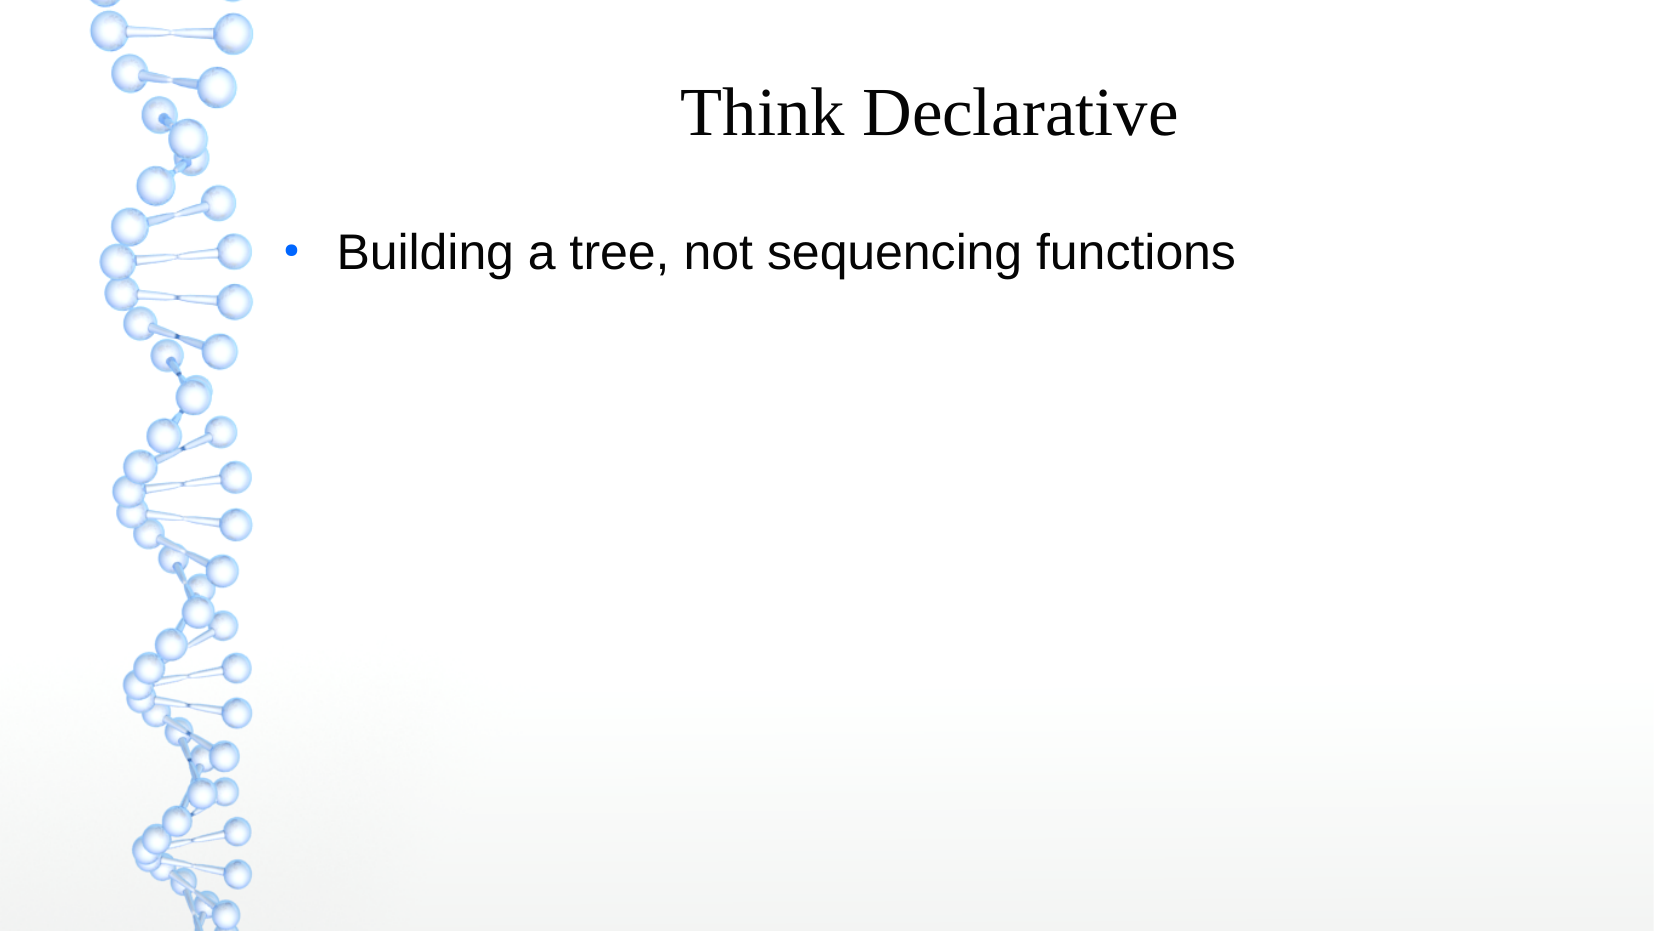

# Think Declarative
Building a tree, not sequencing functions